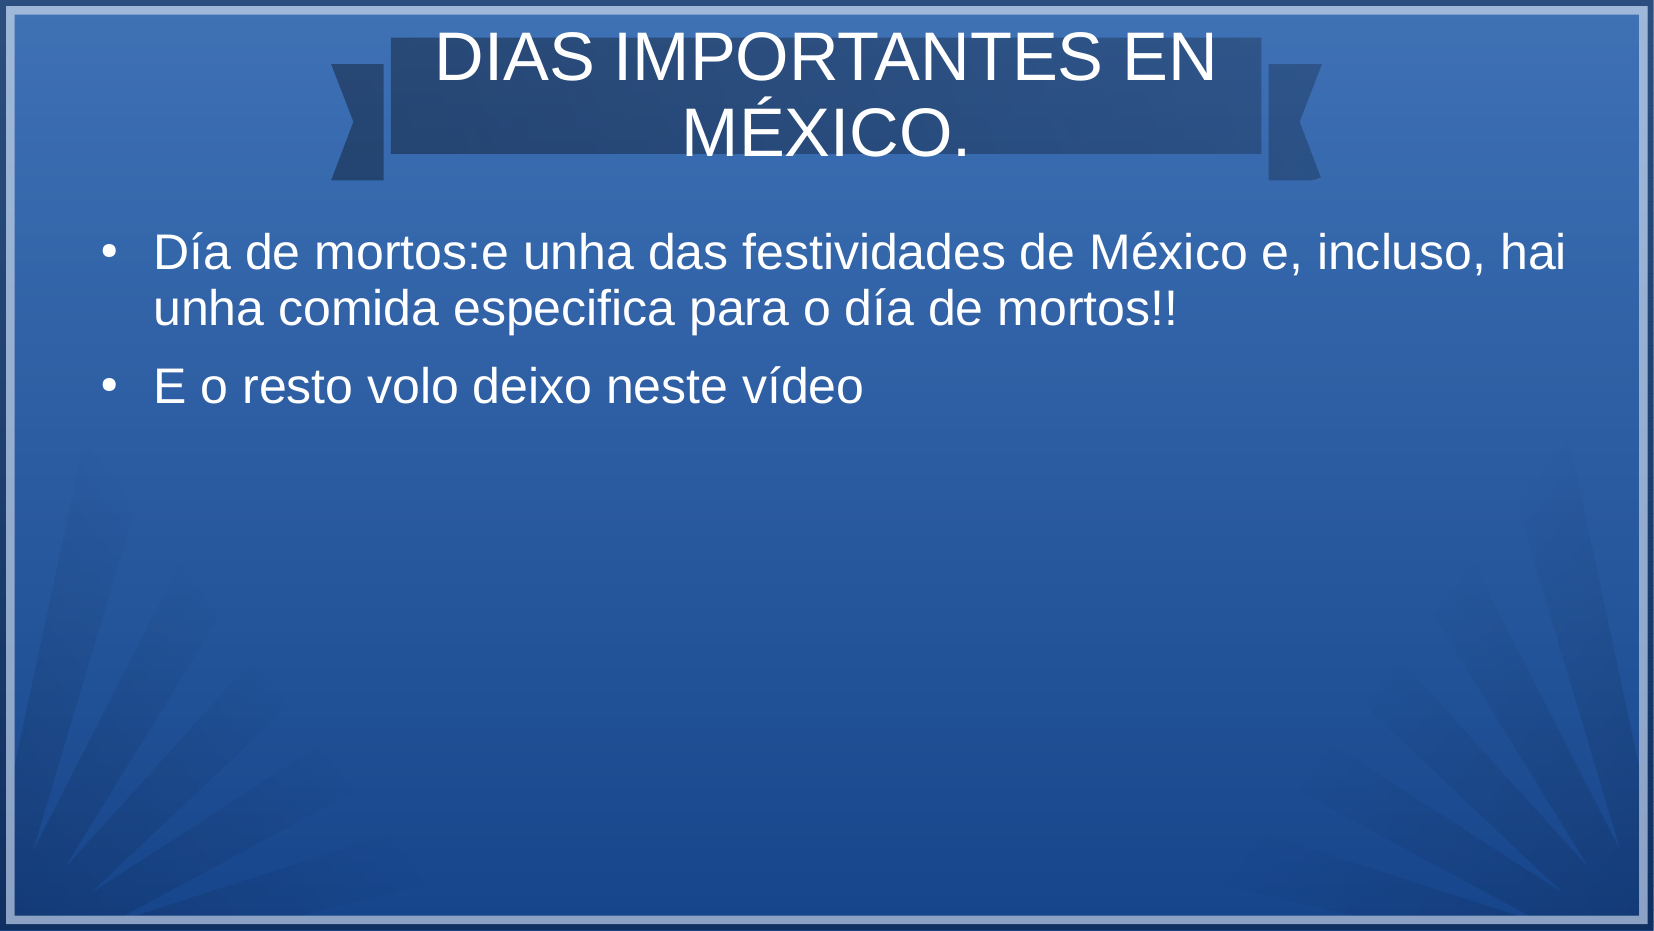

# DIAS IMPORTANTES EN MÉXICO.
Día de mortos:e unha das festividades de México e, incluso, hai unha comida especifica para o día de mortos!!
E o resto volo deixo neste vídeo